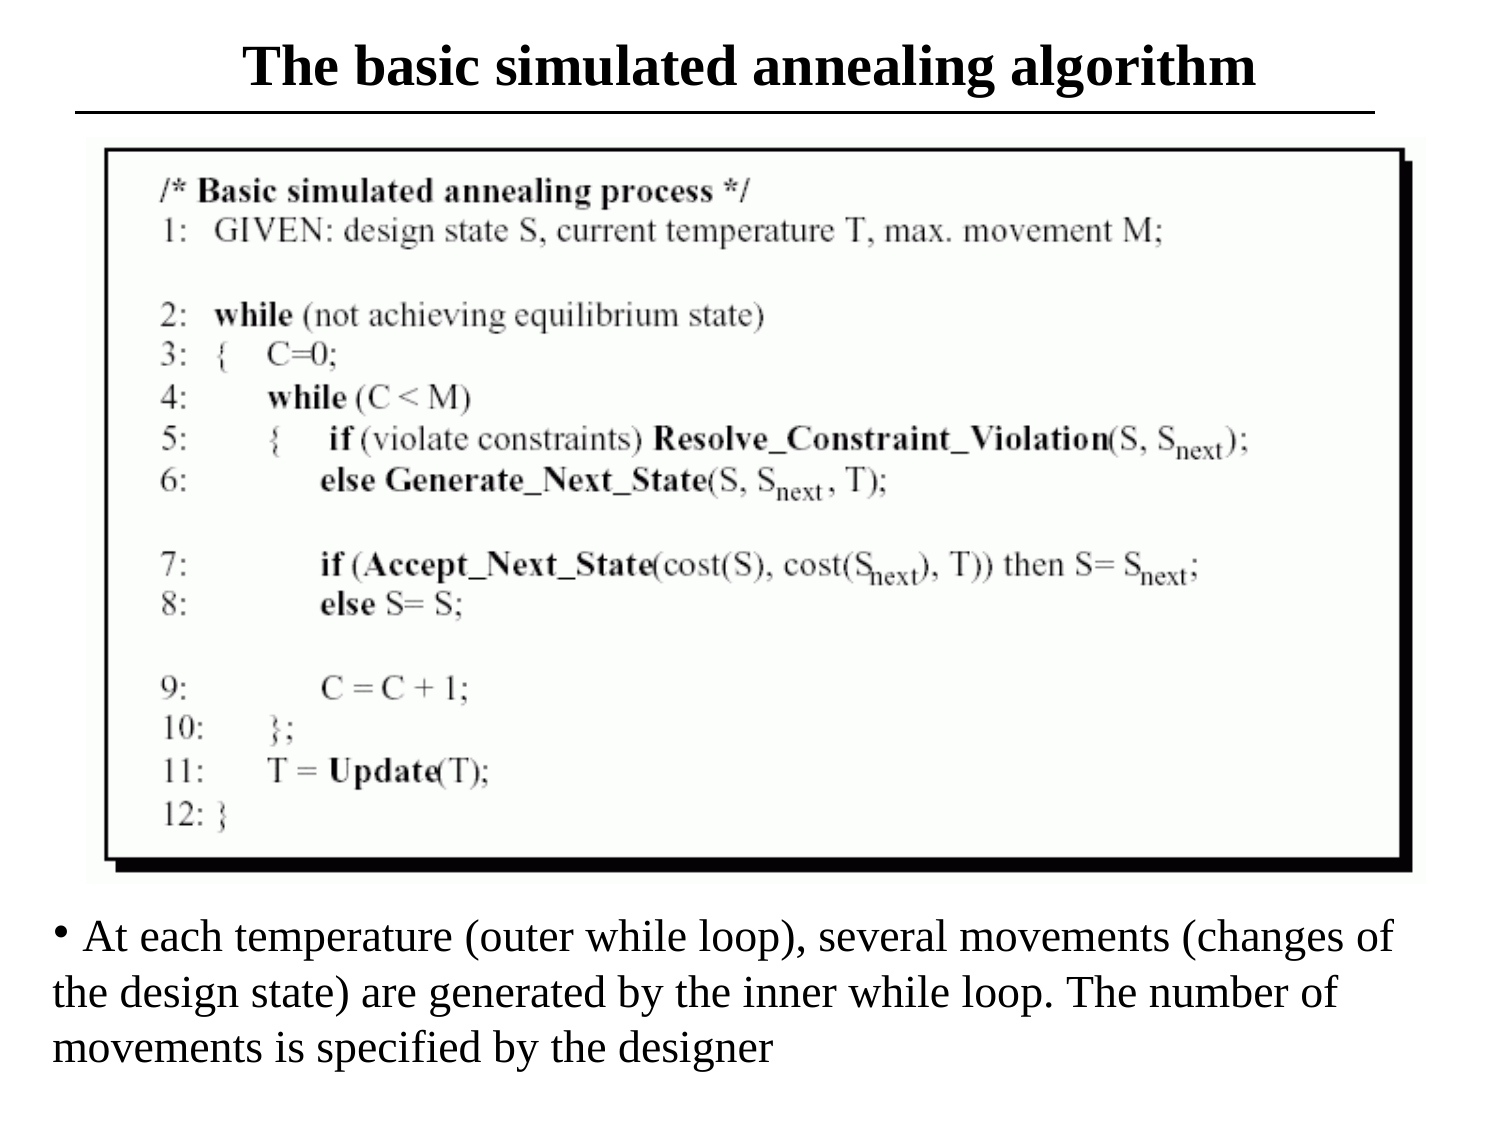

# The basic simulated annealing algorithm
 At each temperature (outer while loop), several movements (changes of the design state) are generated by the inner while loop. The number of movements is specified by the designer